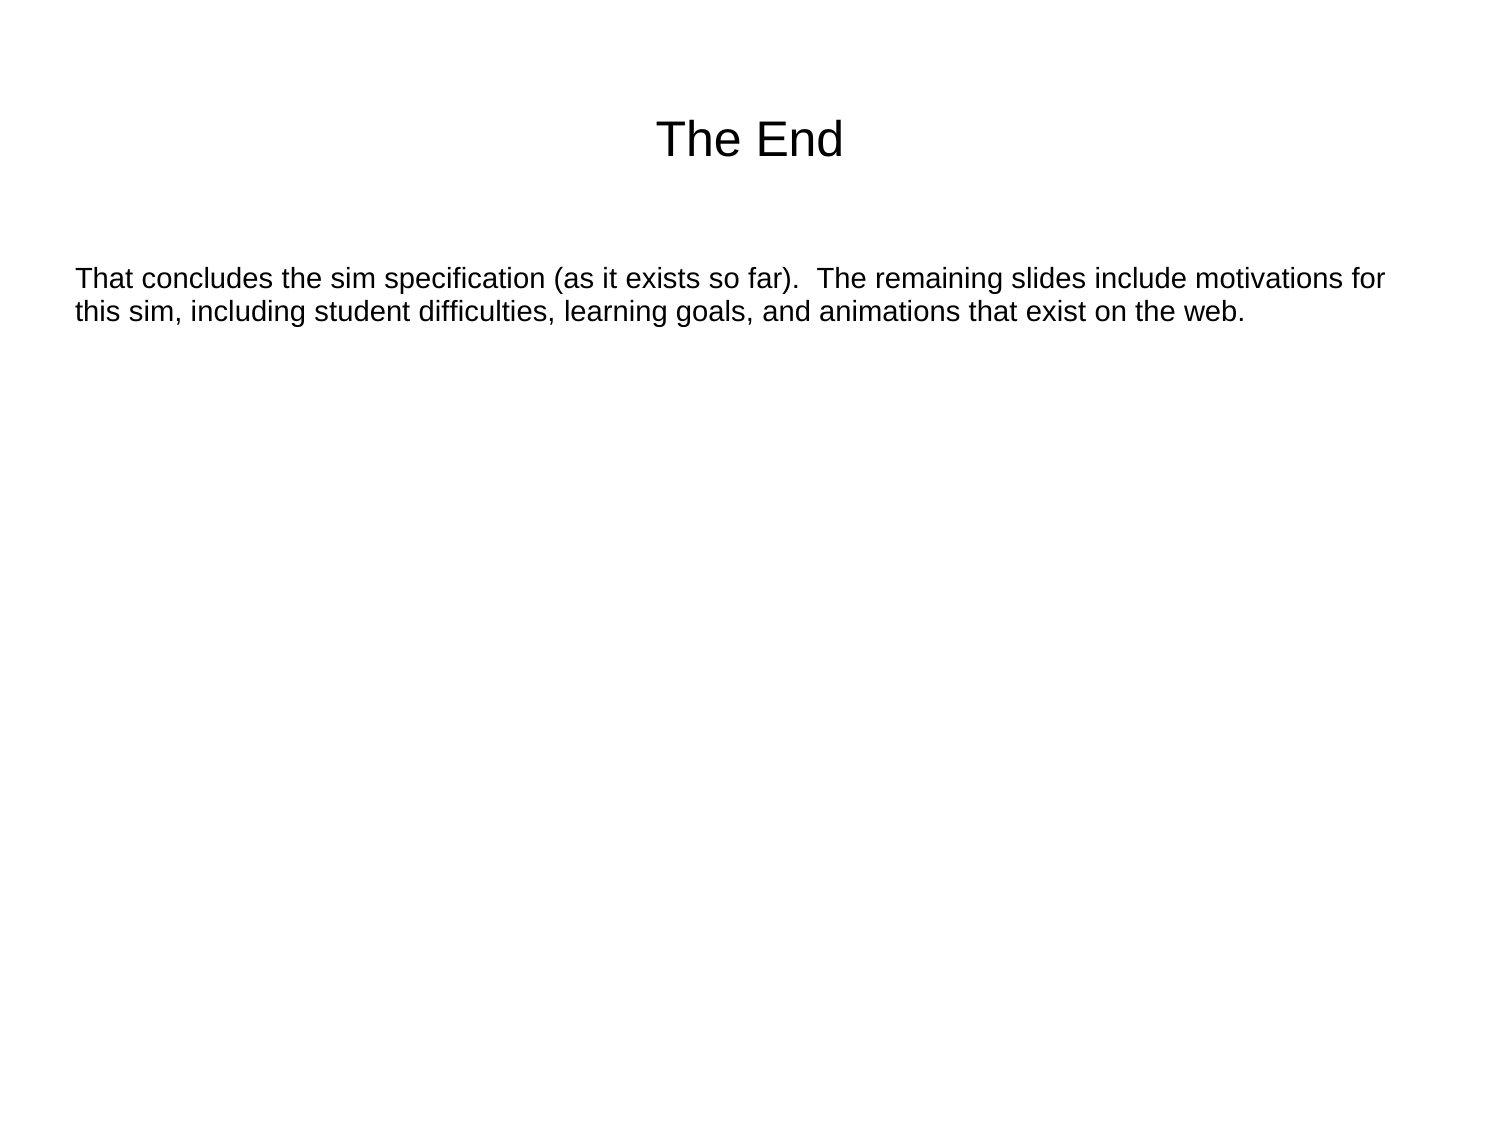

# The End
That concludes the sim specification (as it exists so far). The remaining slides include motivations for this sim, including student difficulties, learning goals, and animations that exist on the web.